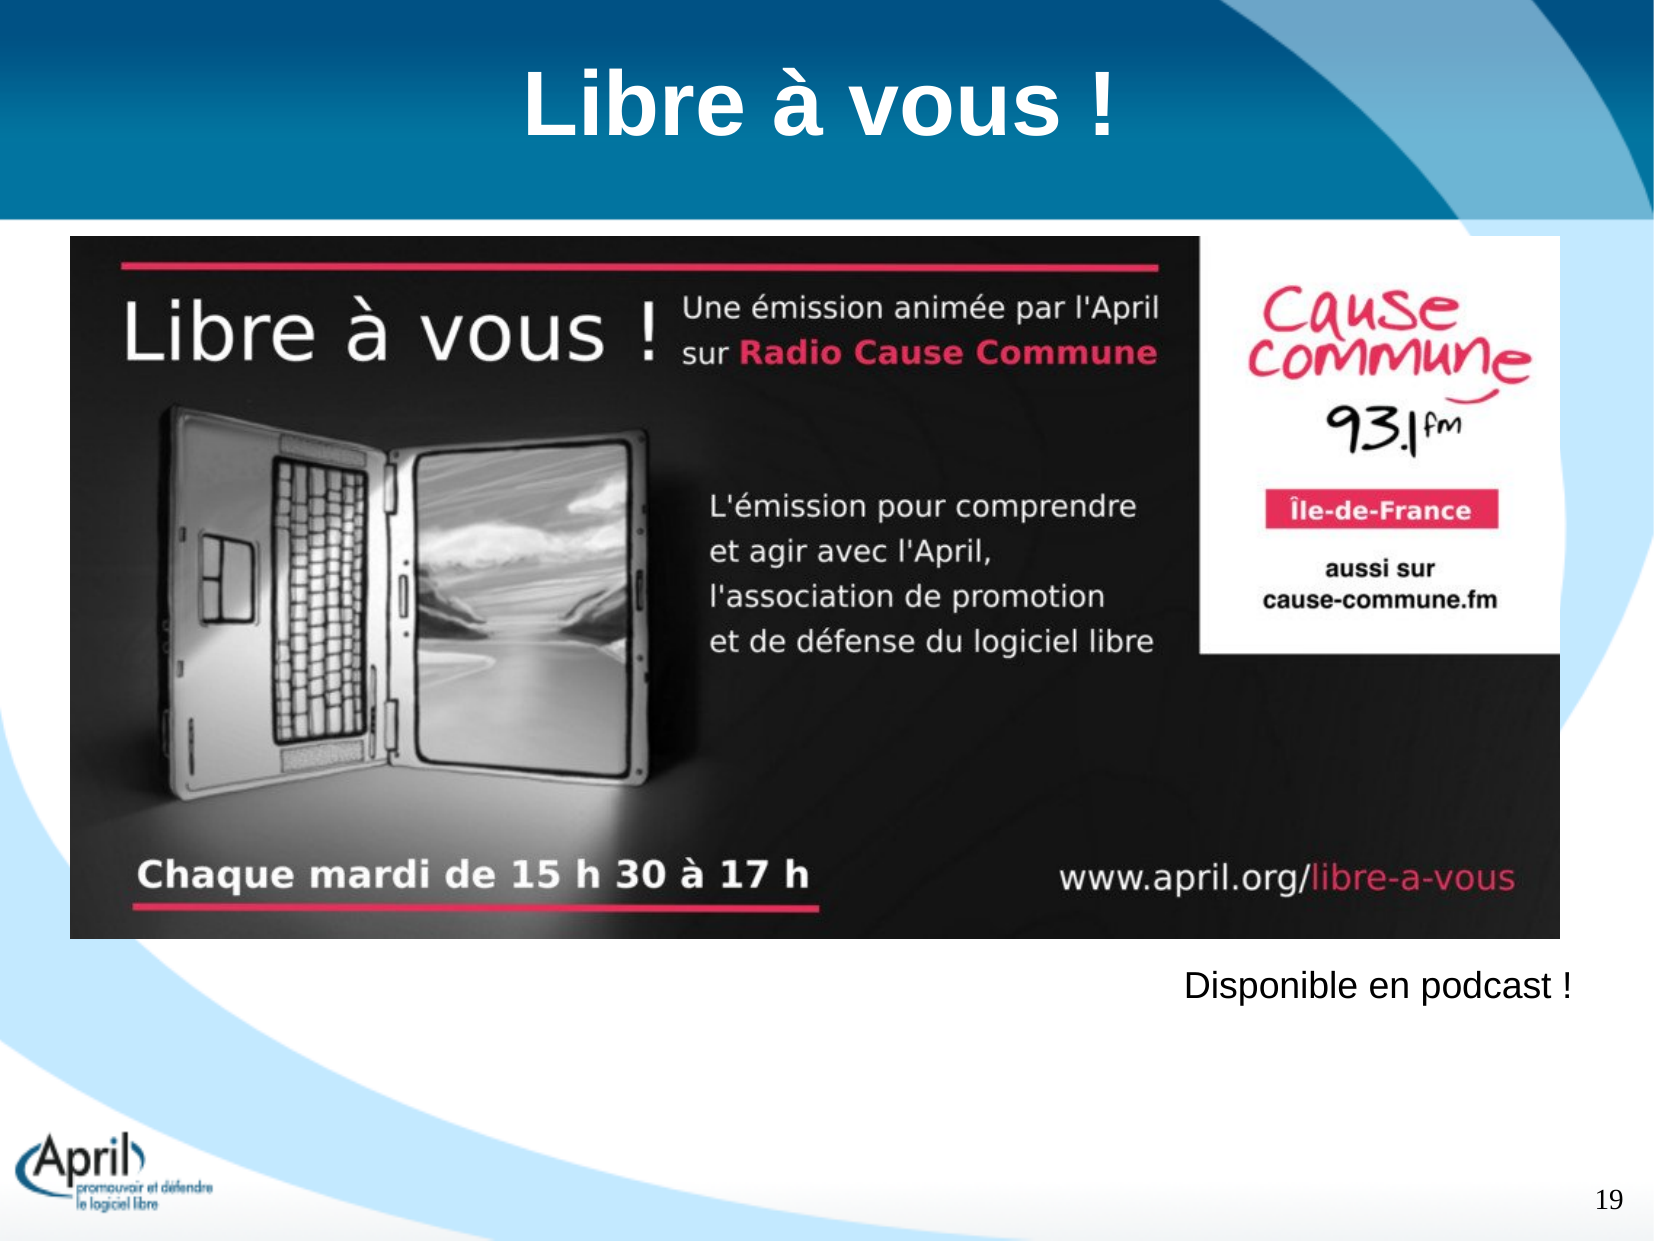

# Libre à vous !
Disponible en podcast !
19